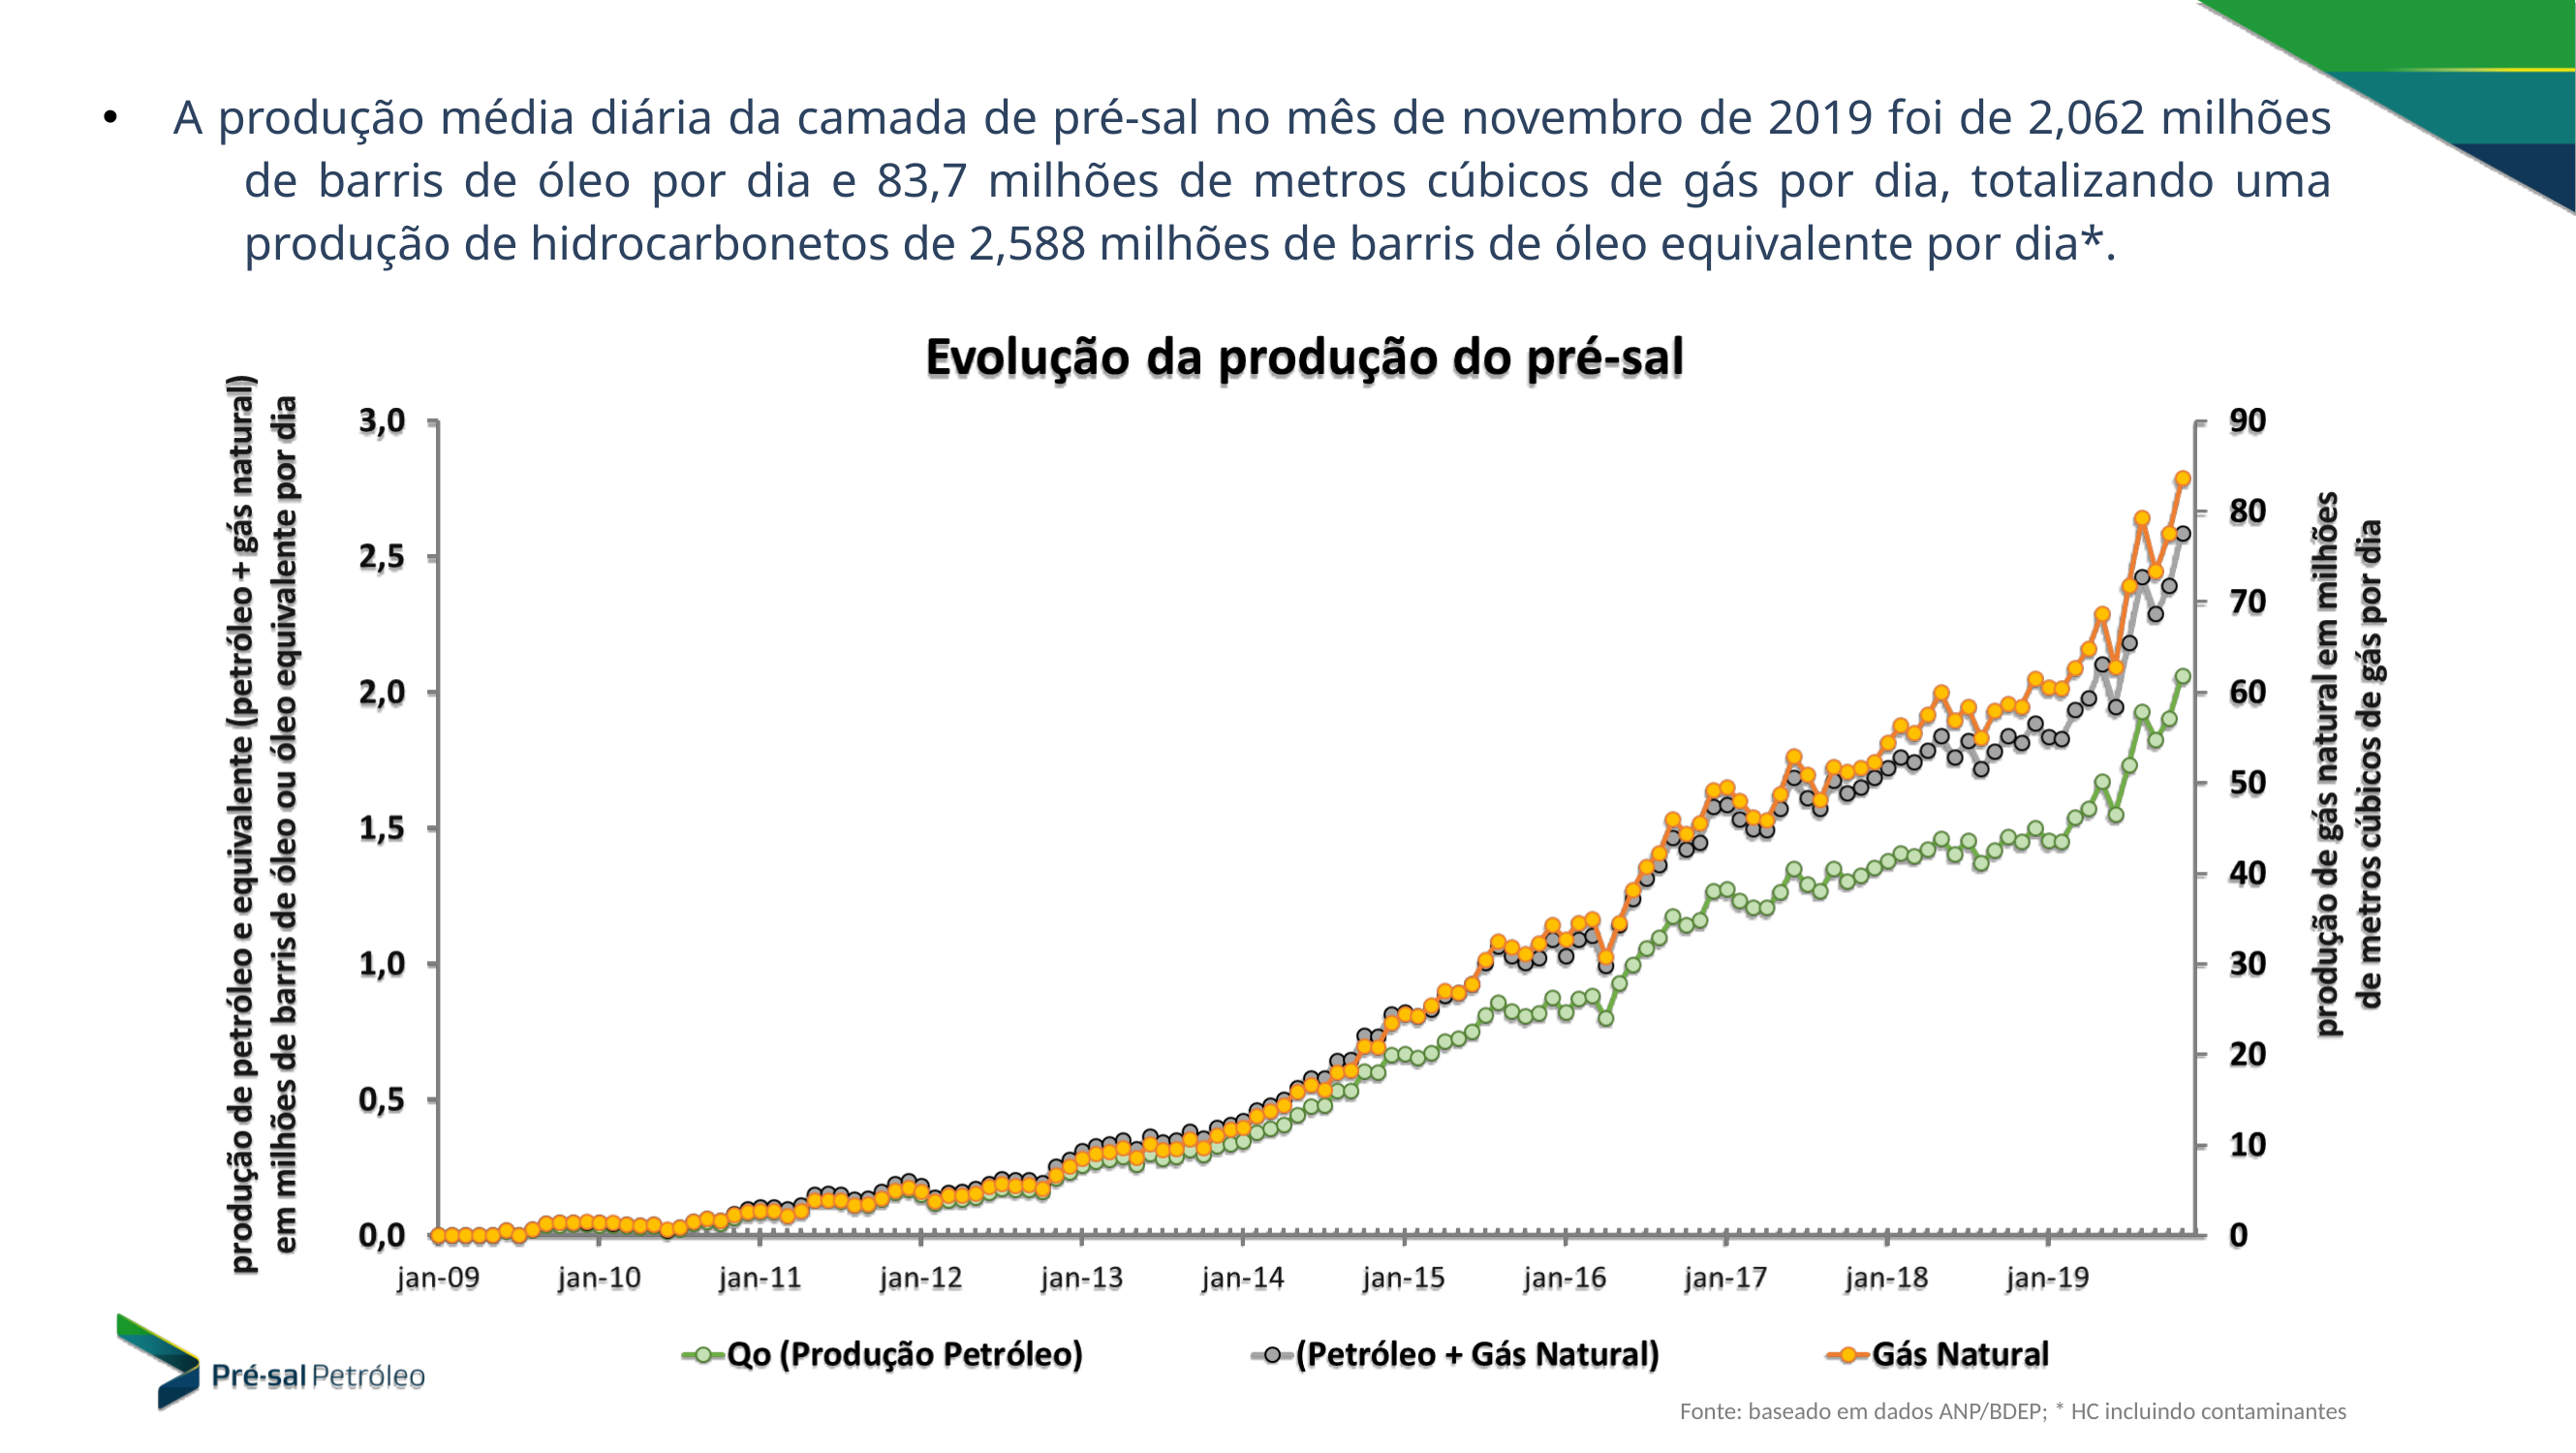

A produção média diária da camada de pré-sal no mês de novembro de 2019 foi de 2,062 milhões de barris de óleo por dia e 83,7 milhões de metros cúbicos de gás por dia, totalizando uma produção de hidrocarbonetos de 2,588 milhões de barris de óleo equivalente por dia*.
Fonte: baseado em dados ANP/BDEP; * HC incluindo contaminantes